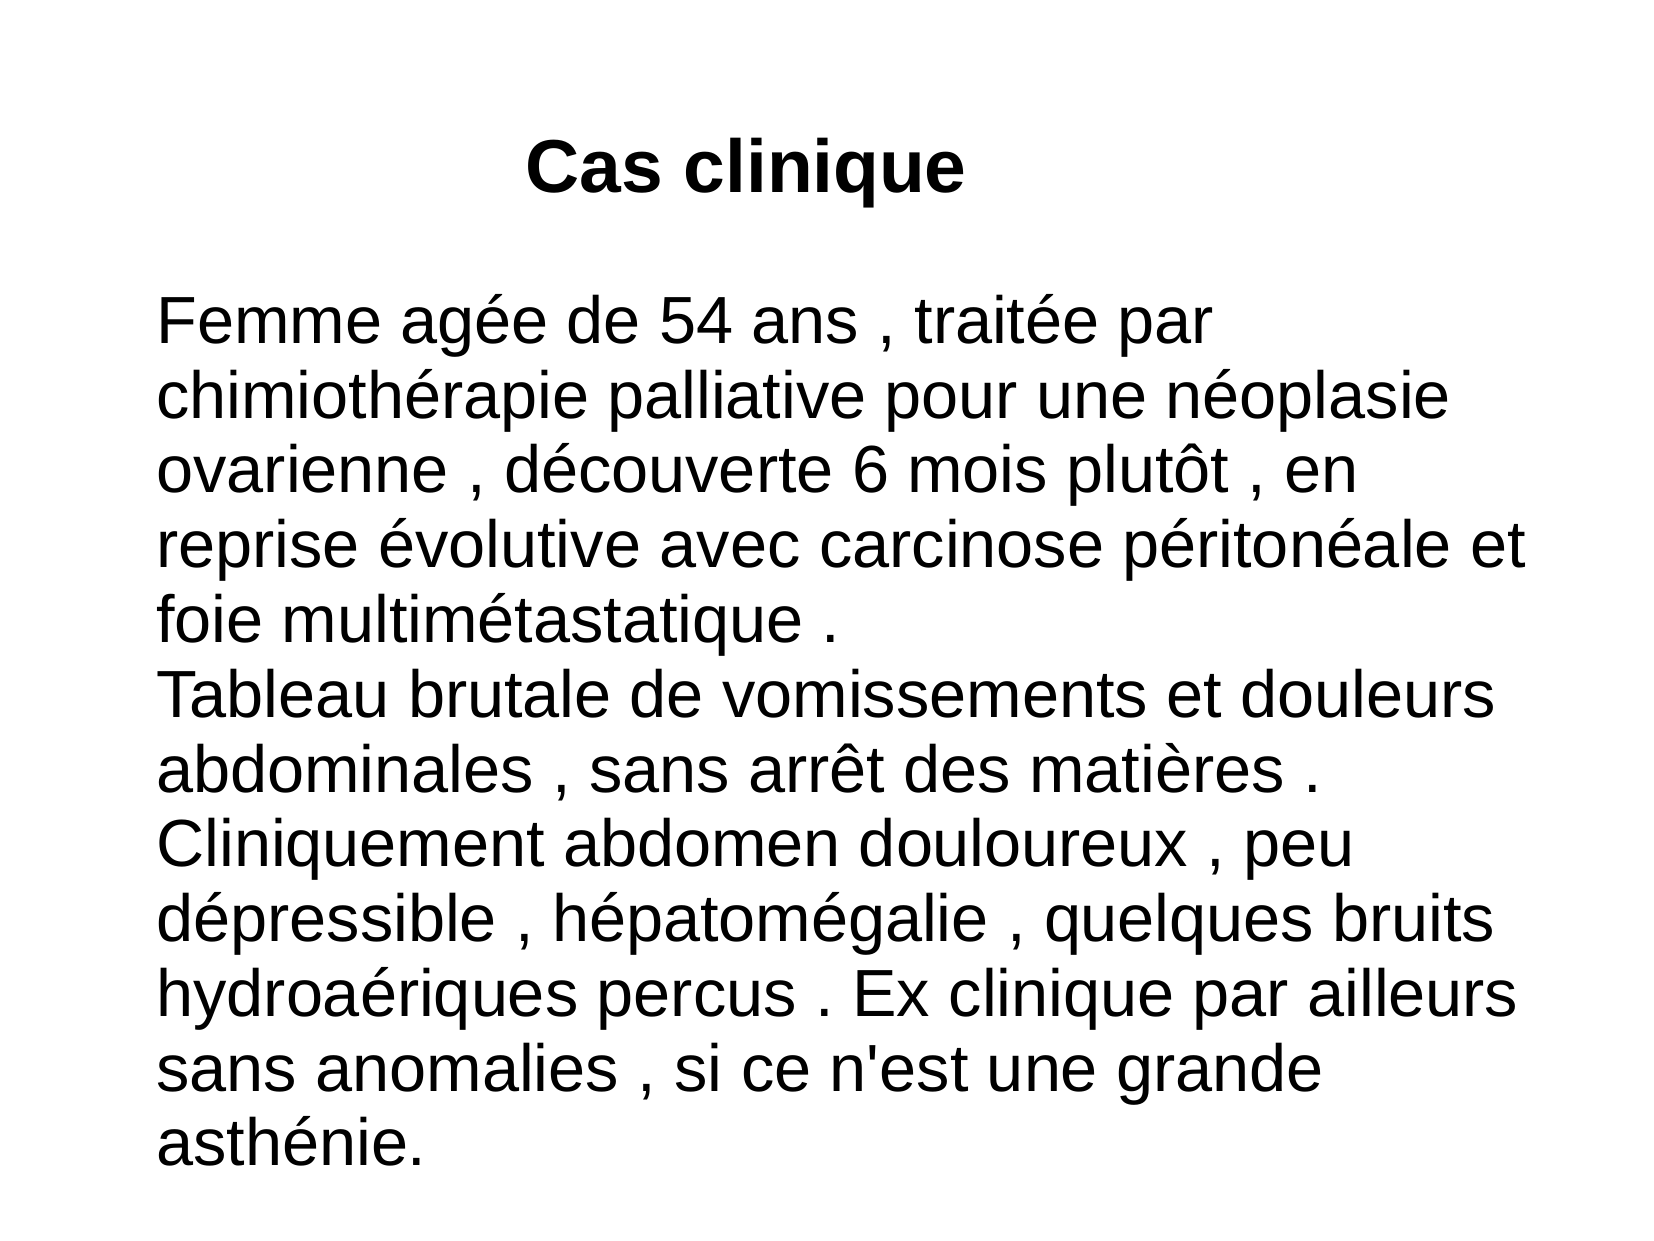

# Cas clinique
	Femme agée de 54 ans , traitée par 						chimiothérapie palliative pour une néoplasie 			ovarienne , découverte 6 mois plutôt , en 				reprise évolutive avec carcinose péritonéale et 		foie multimétastatique .
	Tableau brutale de vomissements et douleurs 		abdominales , sans arrêt des matières .
	Cliniquement abdomen douloureux , peu 				dépressible , hépatomégalie , quelques bruits 		hydroaériques percus . Ex clinique par ailleurs 		sans anomalies , si ce n'est une grande 				asthénie.